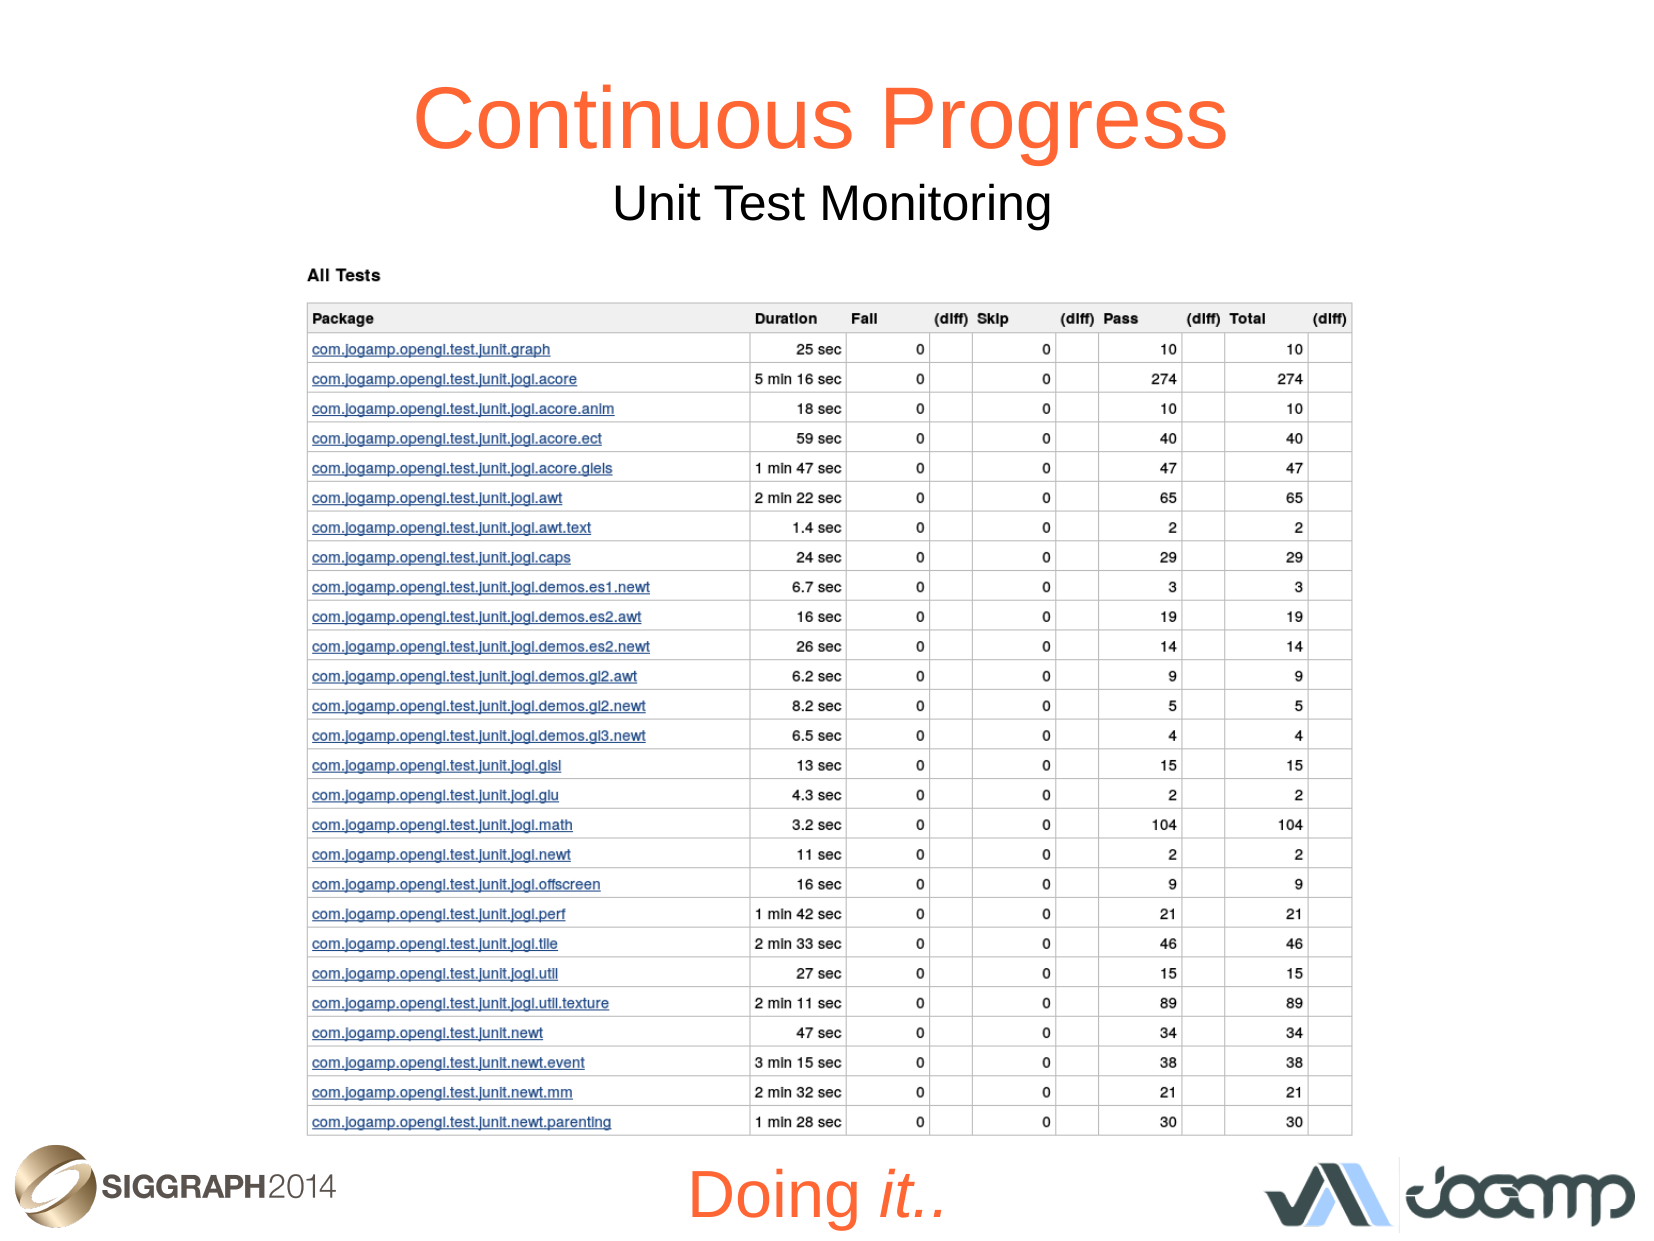

# Continuous Progress
Unit Test Monitoring
Doing it..